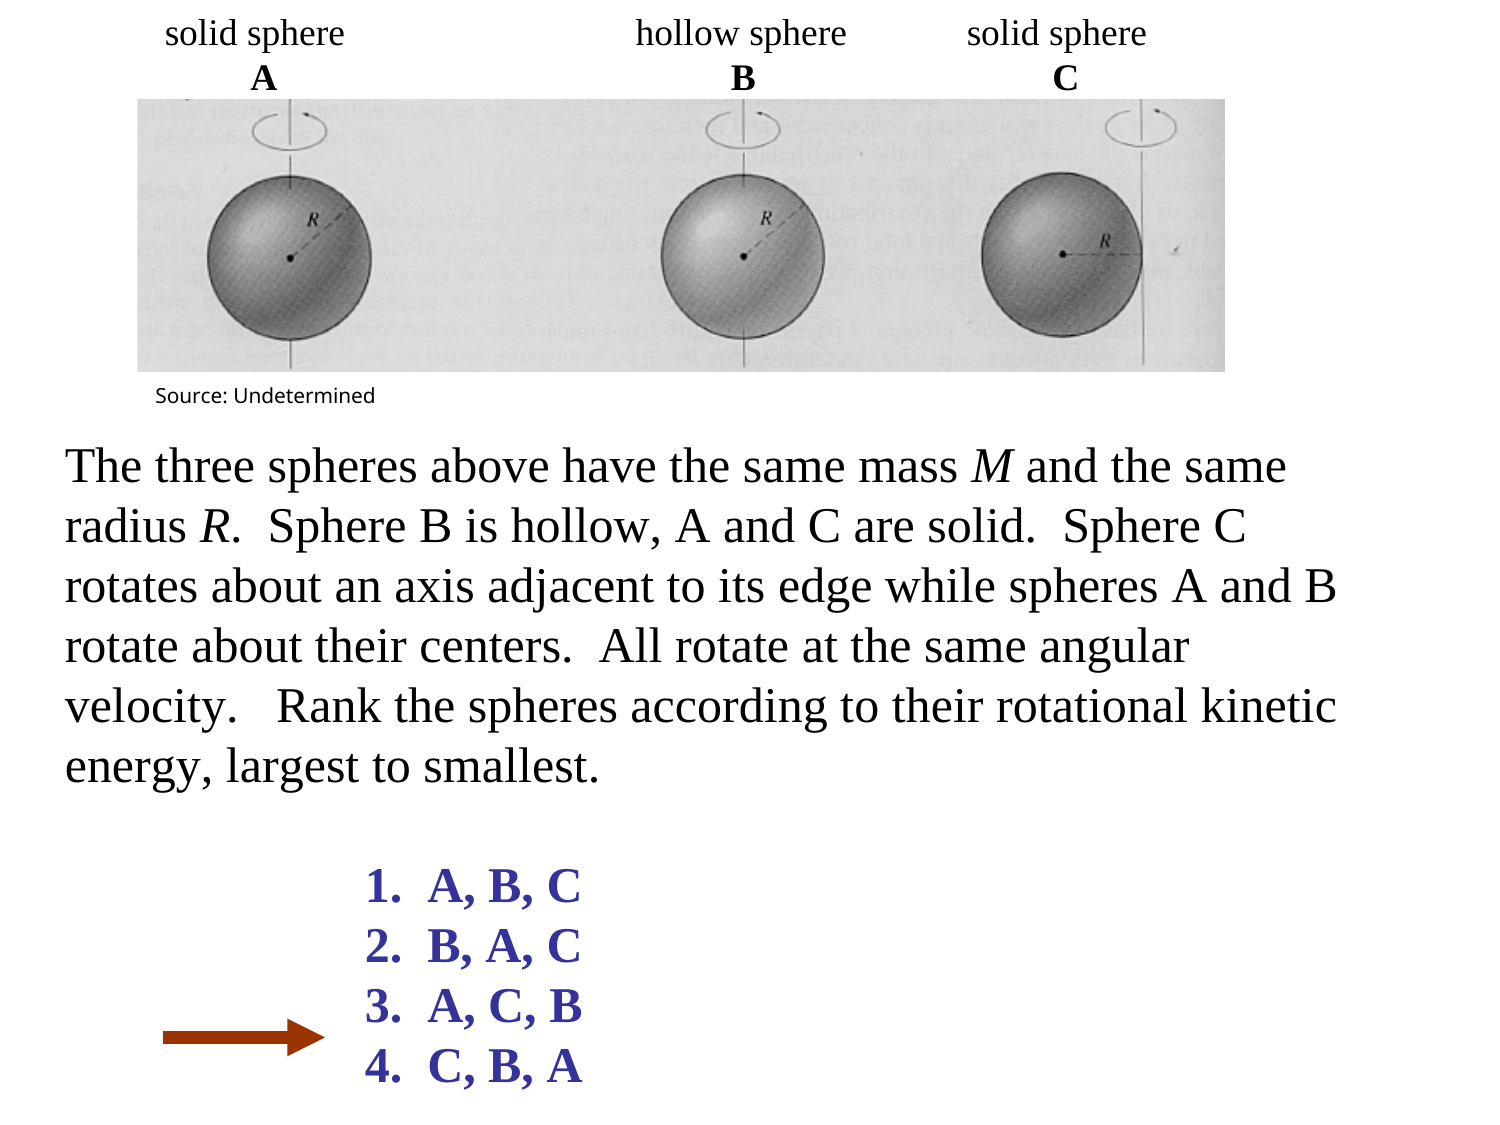

solid sphere
 A
hollow sphere
 B
solid sphere
 C
Source: Undetermined
The three spheres above have the same mass M and the same radius R. Sphere B is hollow, A and C are solid. Sphere C rotates about an axis adjacent to its edge while spheres A and B rotate about their centers. All rotate at the same angular velocity. Rank the spheres according to their rotational kinetic energy, largest to smallest.
		1. A, B, C
		2. B, A, C
		3. A, C, B
		4. C, B, A